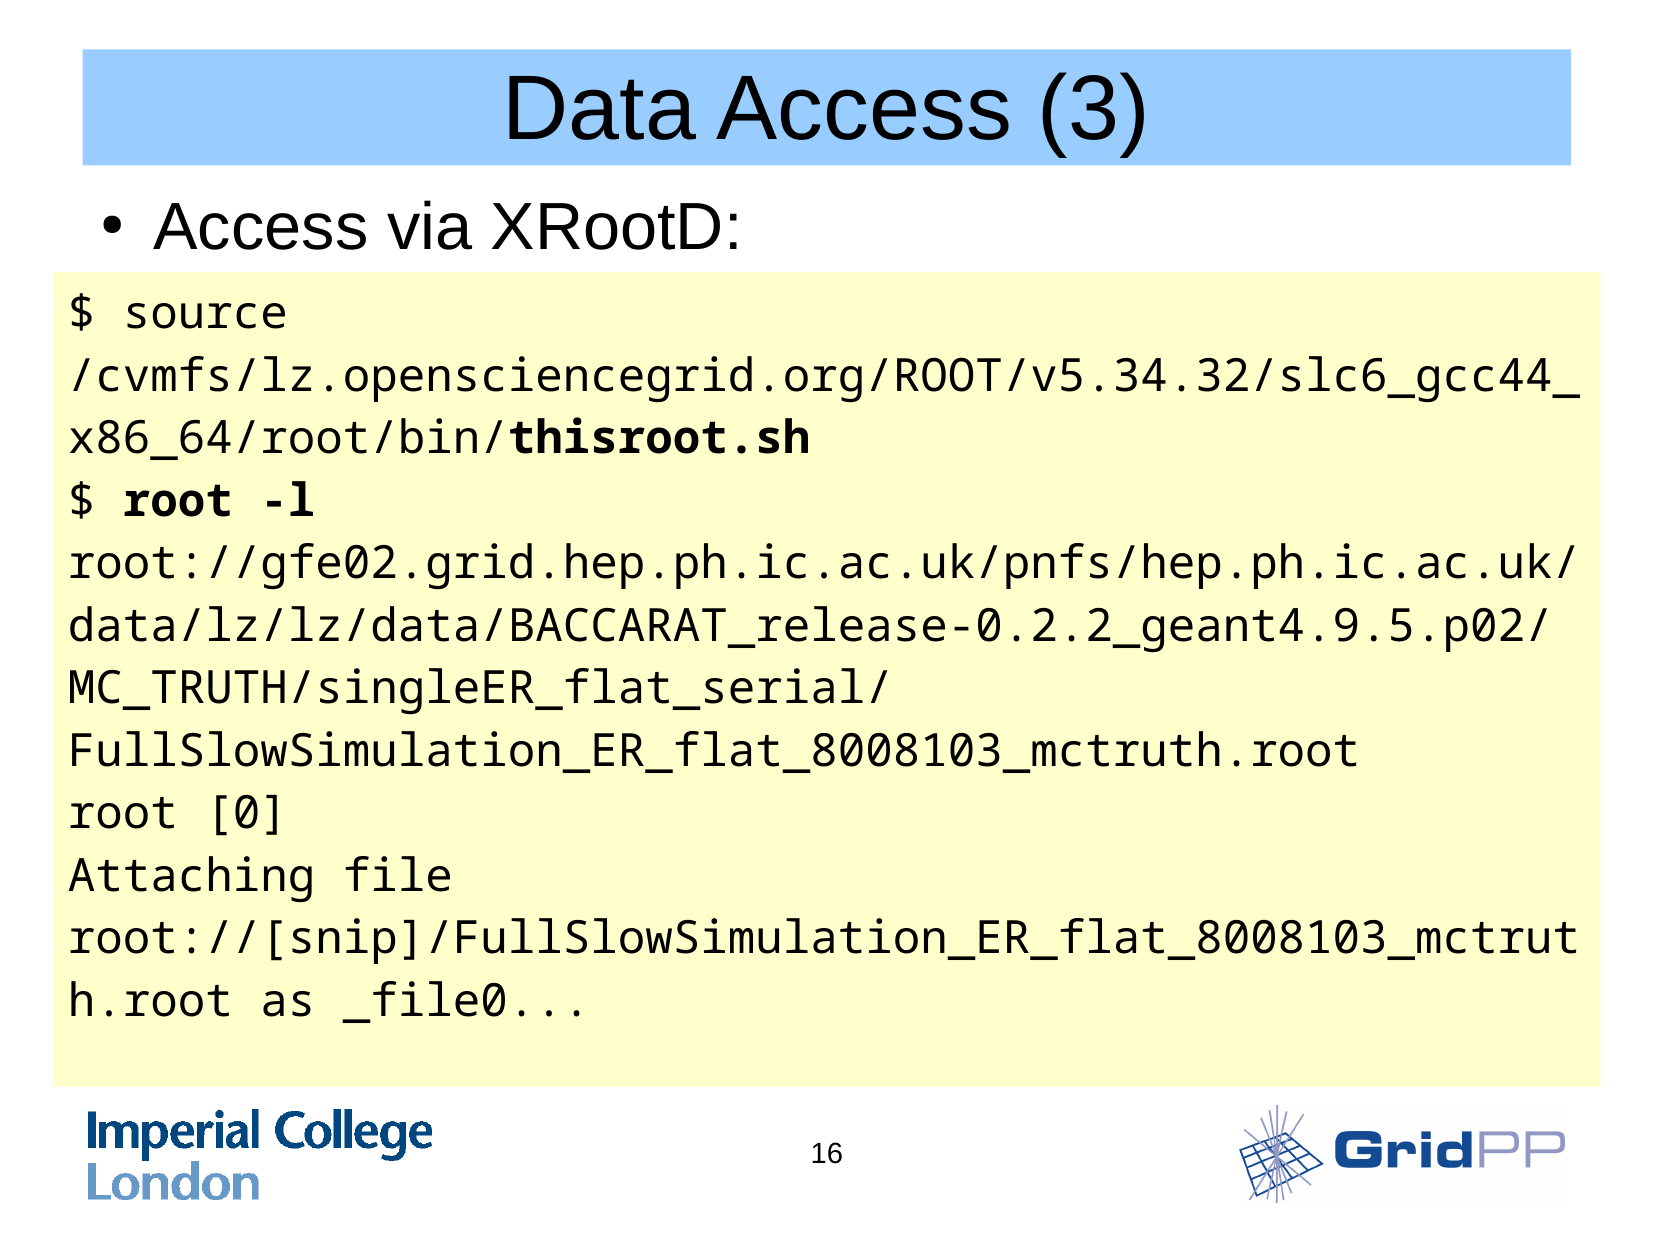

# Data Access (3)
Access via XRootD:
$ source /cvmfs/lz.opensciencegrid.org/ROOT/v5.34.32/slc6_gcc44_x86_64/root/bin/thisroot.sh
$ root -l root://gfe02.grid.hep.ph.ic.ac.uk/pnfs/hep.ph.ic.ac.uk/data/lz/lz/data/BACCARAT_release-0.2.2_geant4.9.5.p02/MC_TRUTH/singleER_flat_serial/FullSlowSimulation_ER_flat_8008103_mctruth.root
root [0]
Attaching file root://[snip]/FullSlowSimulation_ER_flat_8008103_mctruth.root as _file0...